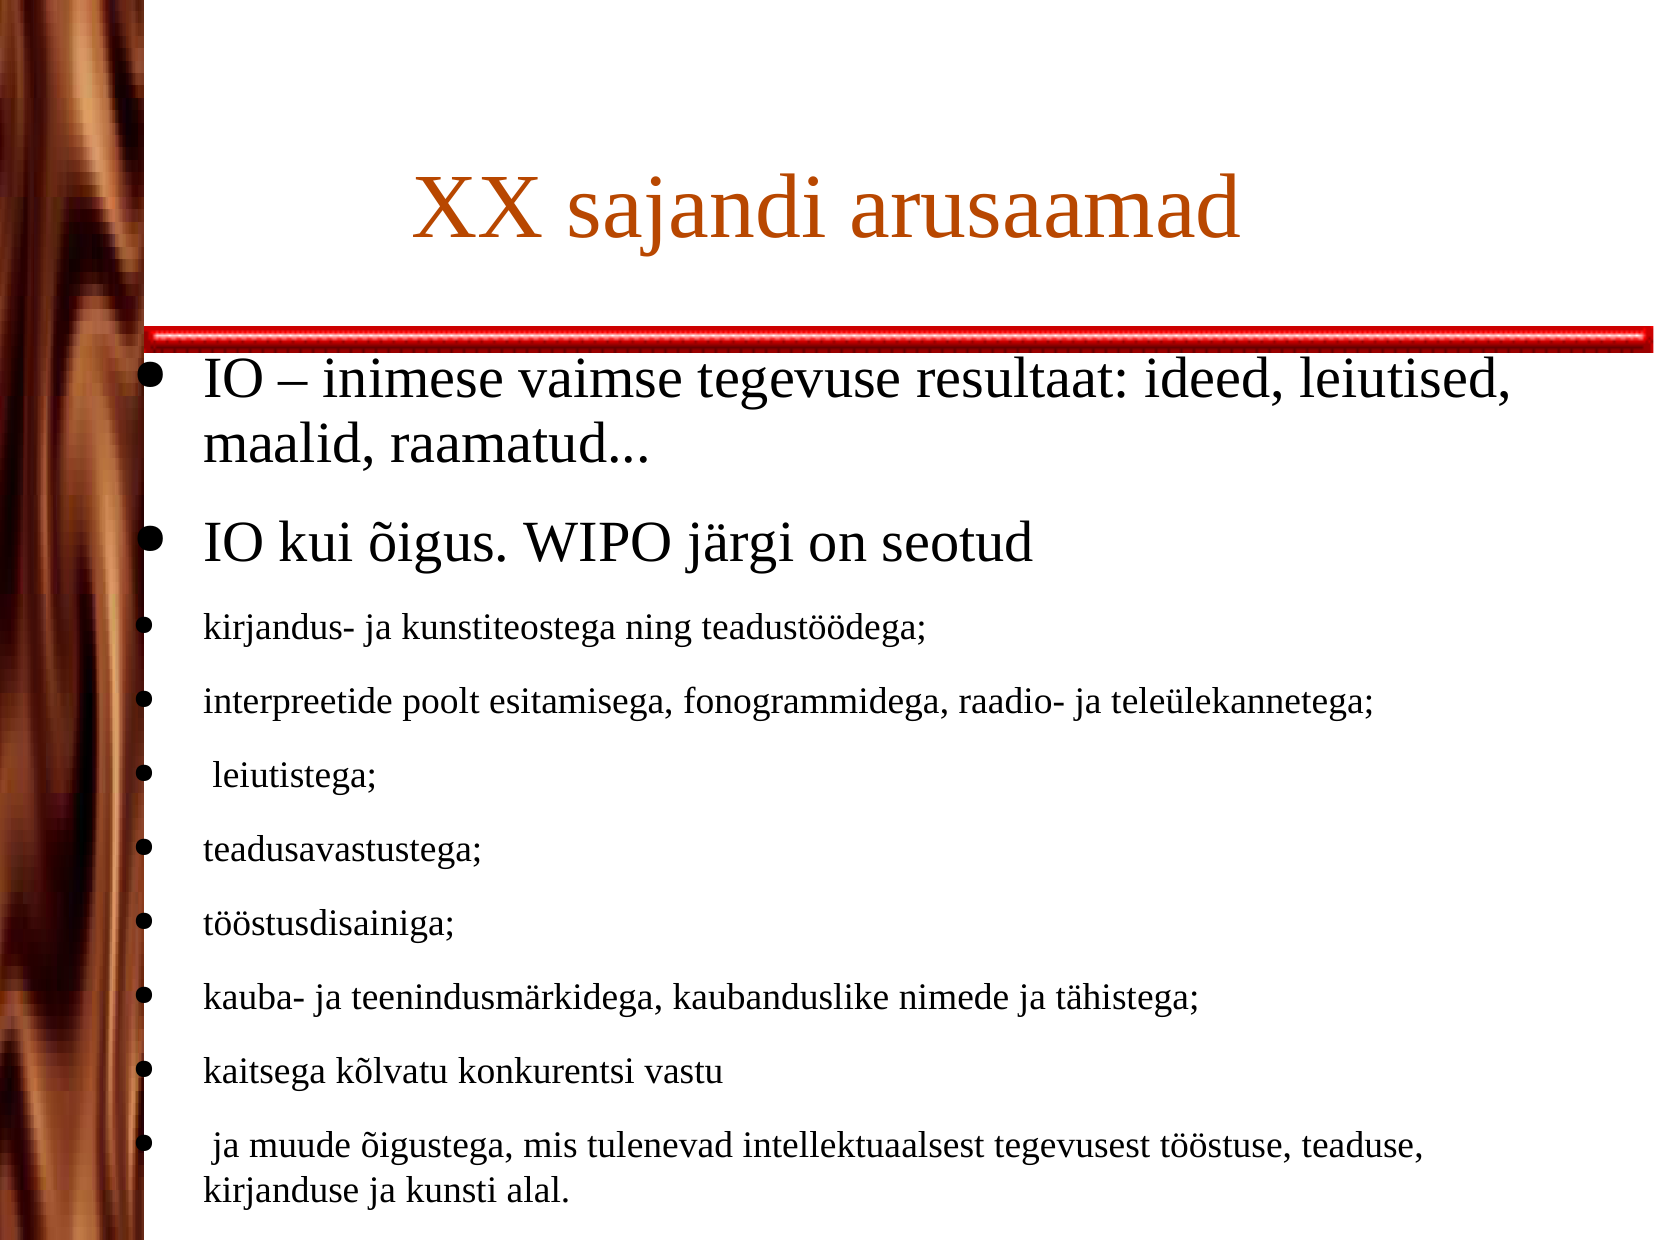

# XX sajandi arusaamad
IO – inimese vaimse tegevuse resultaat: ideed, leiutised, maalid, raamatud...
IO kui õigus. WIPO järgi on seotud
kirjandus- ja kunstiteostega ning teadustöödega;
interpreetide poolt esitamisega, fonogrammidega, raadio- ja teleülekannetega;
 leiutistega;
teadusavastustega;
tööstusdisainiga;
kauba- ja teenindusmärkidega, kaubanduslike nimede ja tähistega;
kaitsega kõlvatu konkurentsi vastu
 ja muude õigustega, mis tulenevad intellektuaalsest tegevusest tööstuse, teaduse, kirjanduse ja kunsti alal.